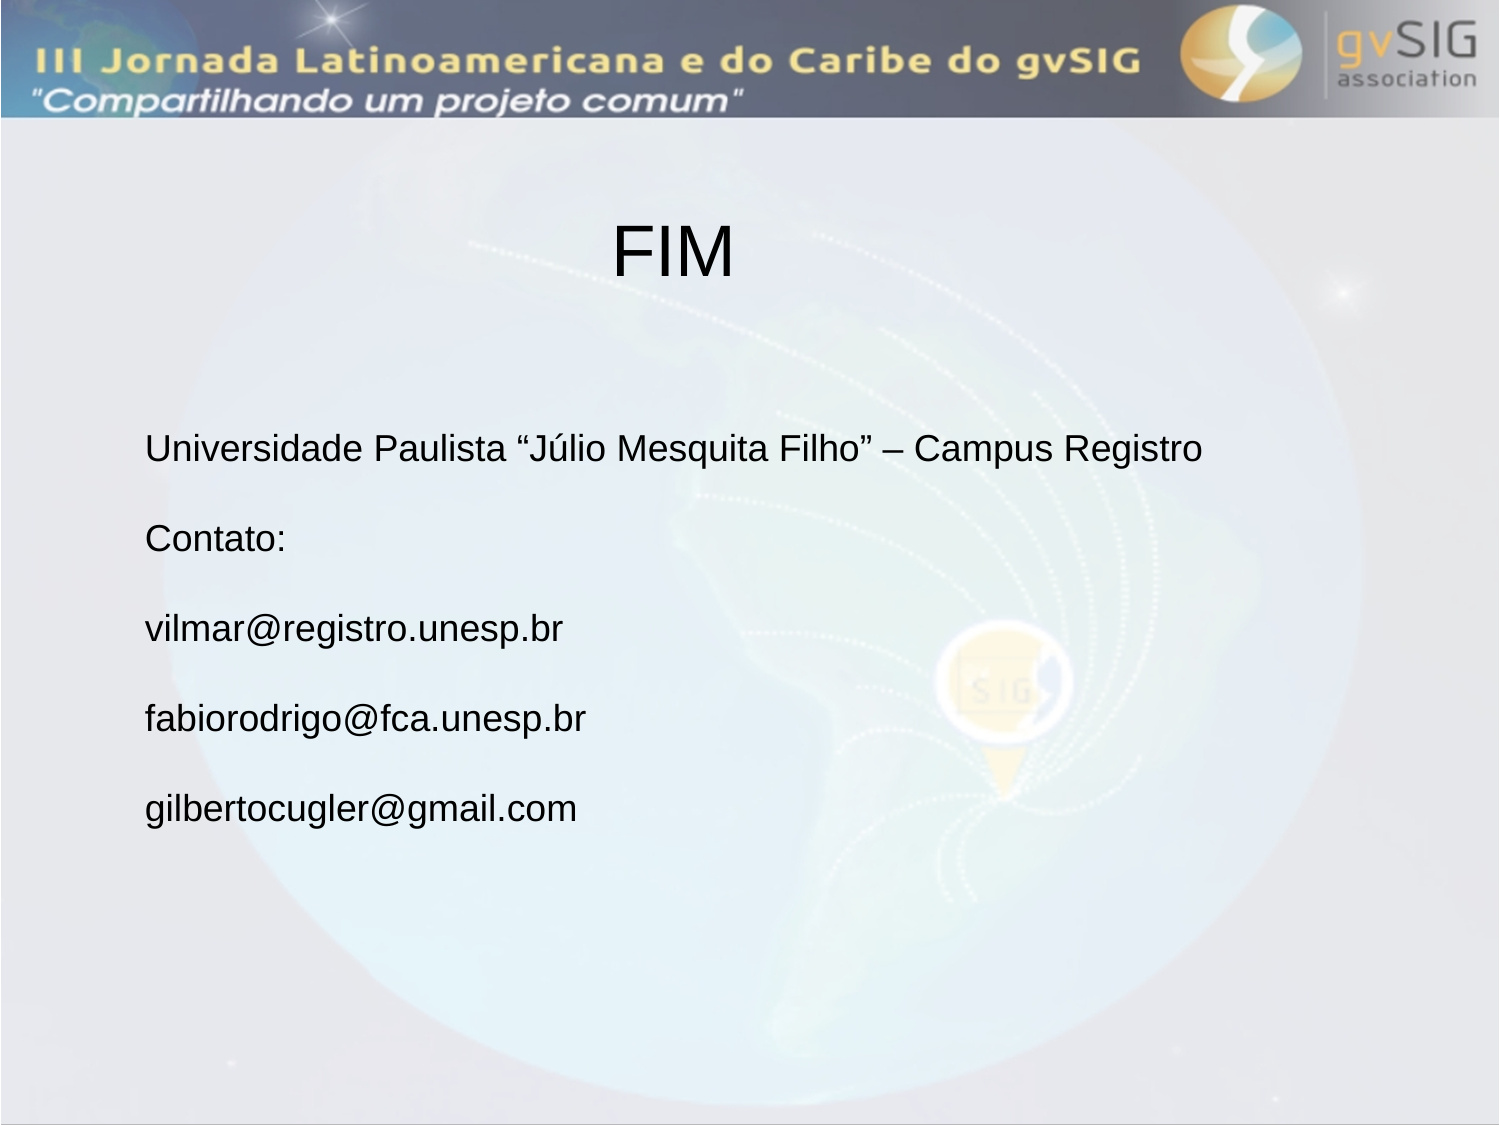

FIM
Universidade Paulista “Júlio Mesquita Filho” – Campus Registro
Contato:
vilmar@registro.unesp.br
fabiorodrigo@fca.unesp.br
gilbertocugler@gmail.com